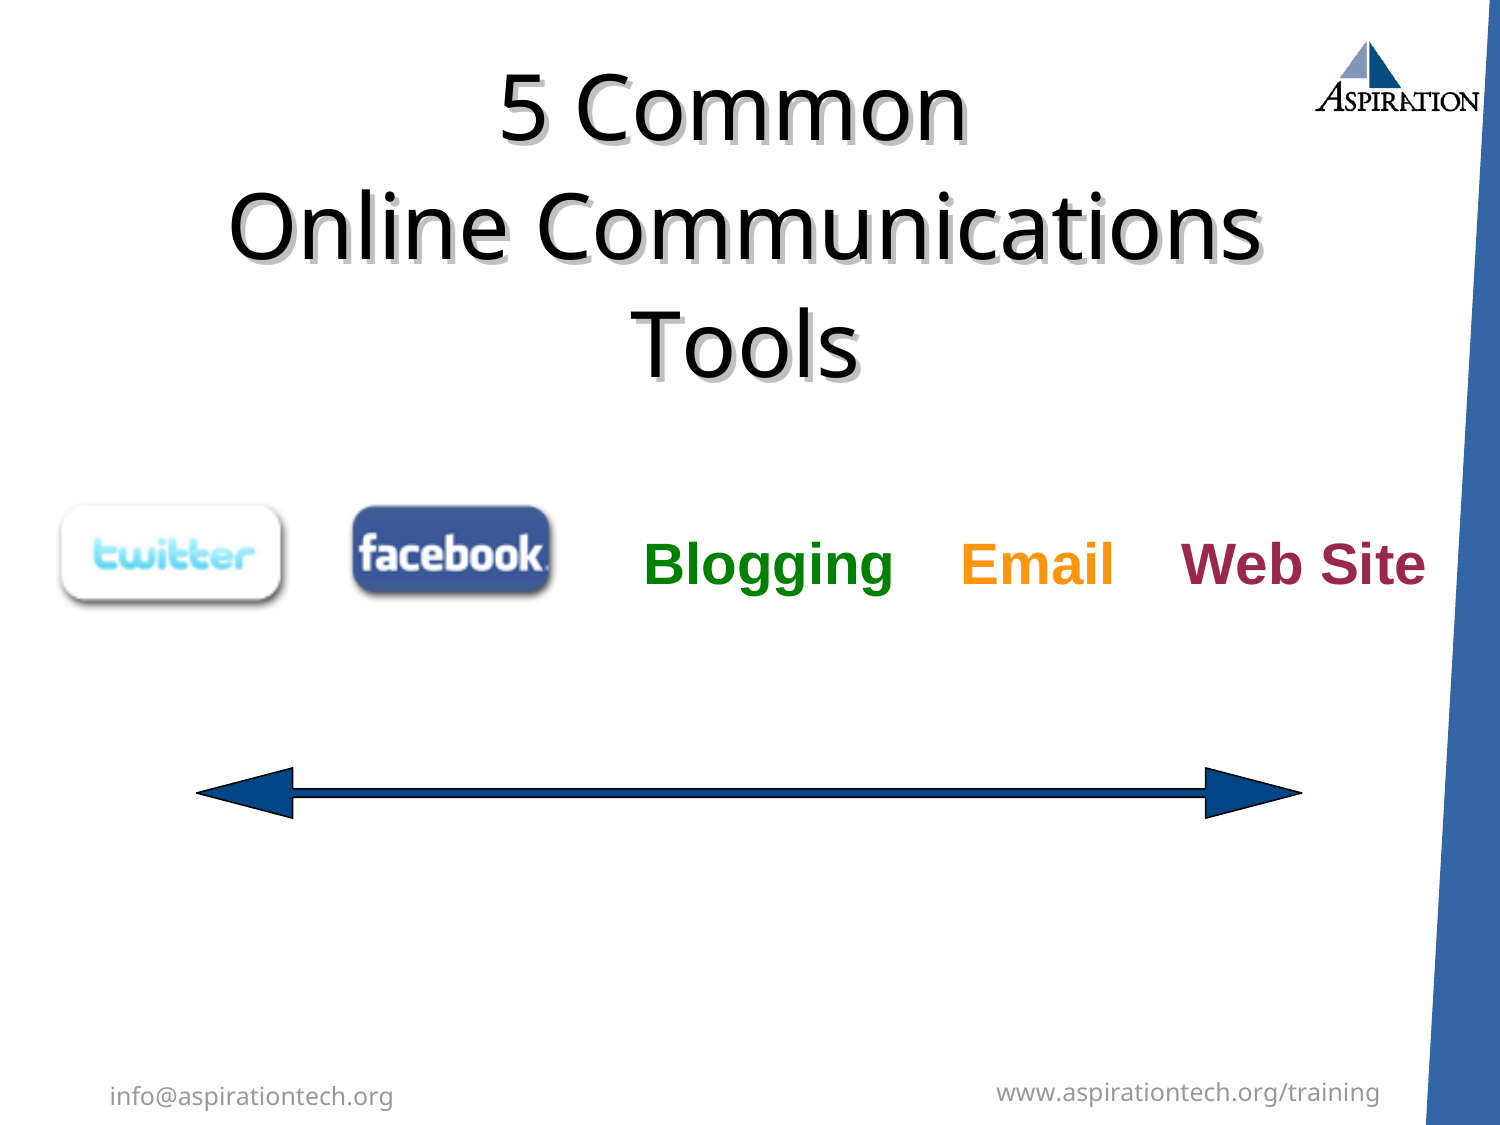

# 5 Common Online Communications Tools
Blogging Email Web Site